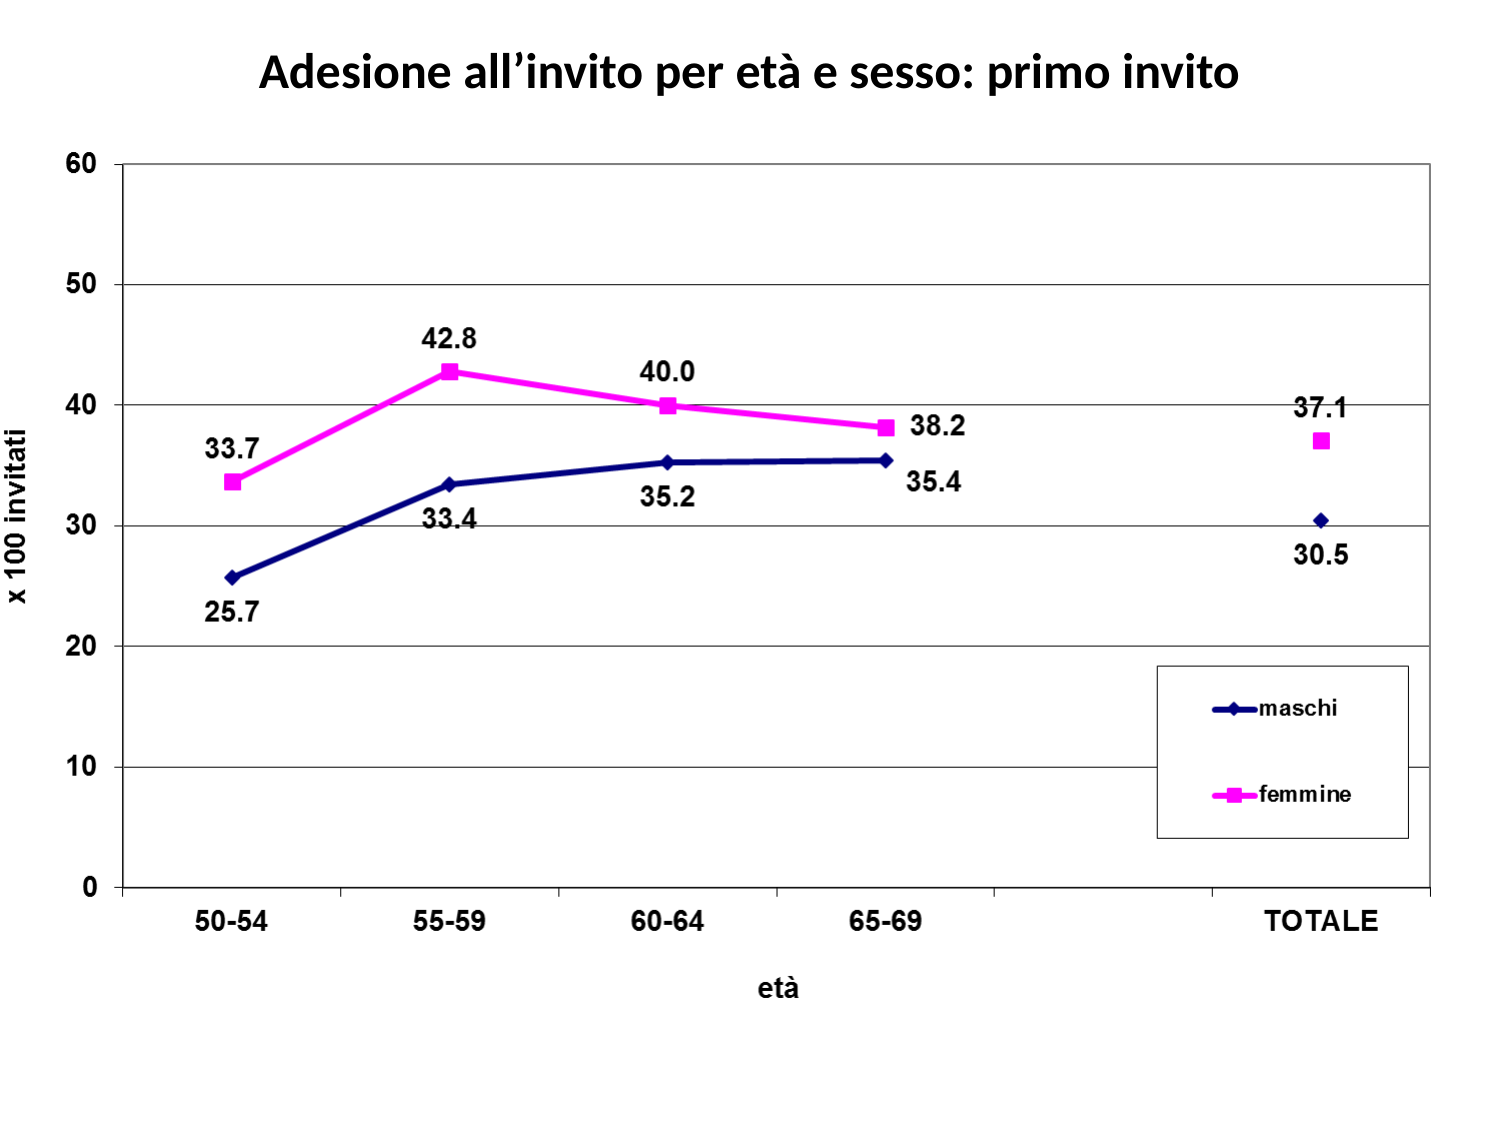

Adesione all’invito per età e sesso: primo invito